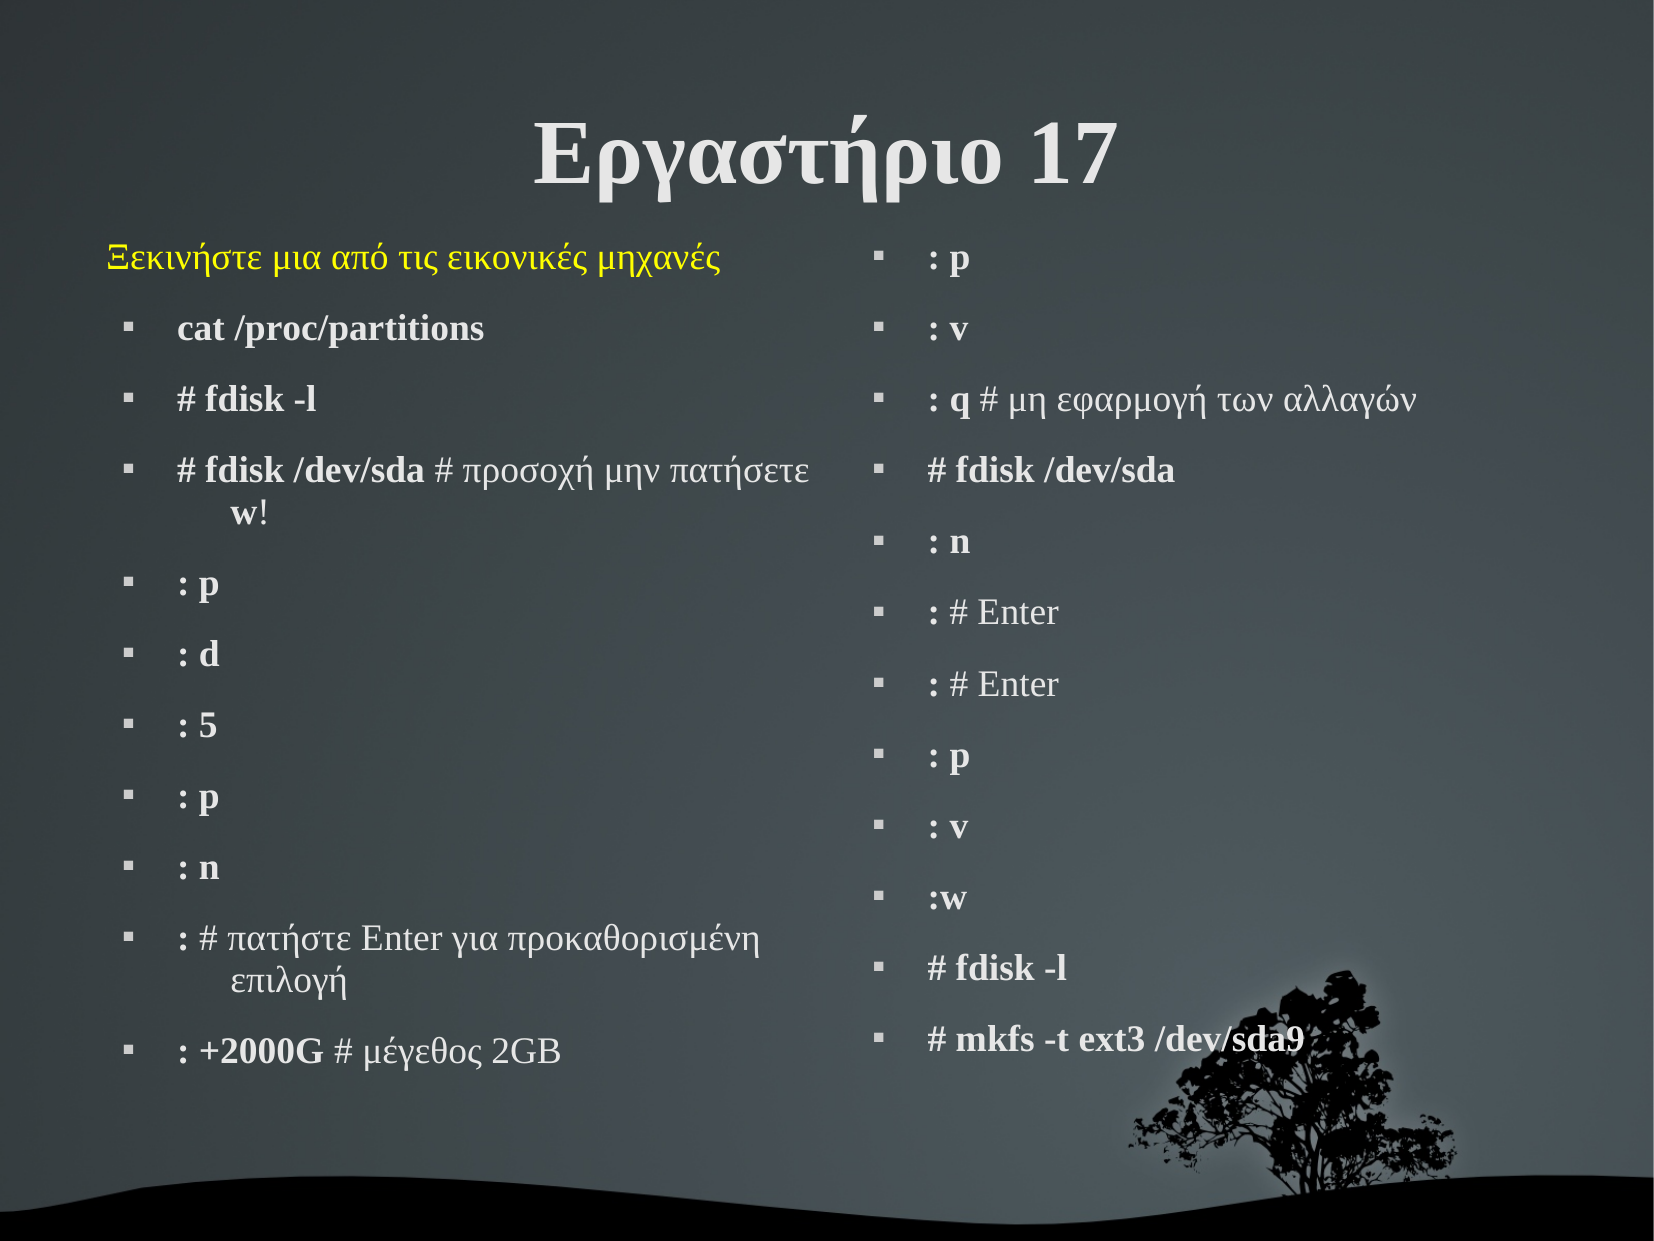

Εργαστήριο 17
# Ξεκινήστε μια από τις εικονικές μηχανές
cat /proc/partitions
# fdisk -l
# fdisk /dev/sda # προσοχή μην πατήσετε w!
: p
: d
: 5
: p
: n
: # πατήστε Enter για προκαθορισμένη επιλογή
: +2000G # μέγεθος 2GB
: p
: v
: q # μη εφαρμογή των αλλαγών
# fdisk /dev/sda
: n
: # Enter
: # Enter
: p
: v
:w
# fdisk -l
# mkfs -t ext3 /dev/sda9